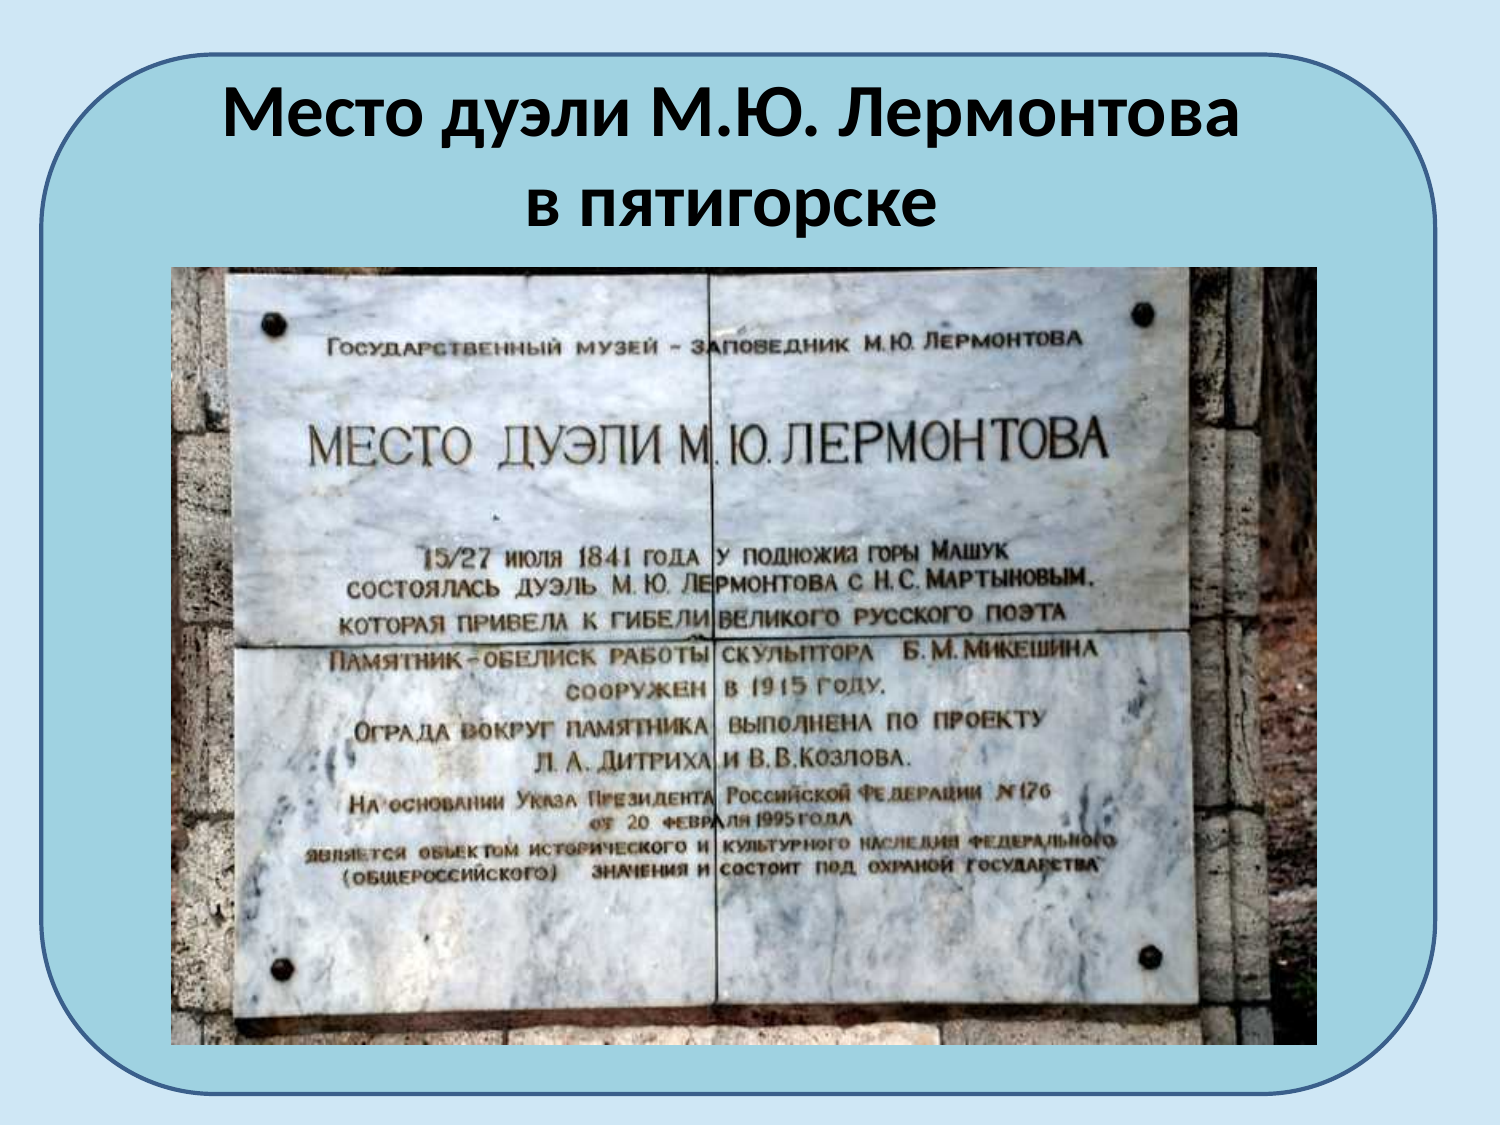

# Место дуэли М.Ю. Лермонтова в пятигорске